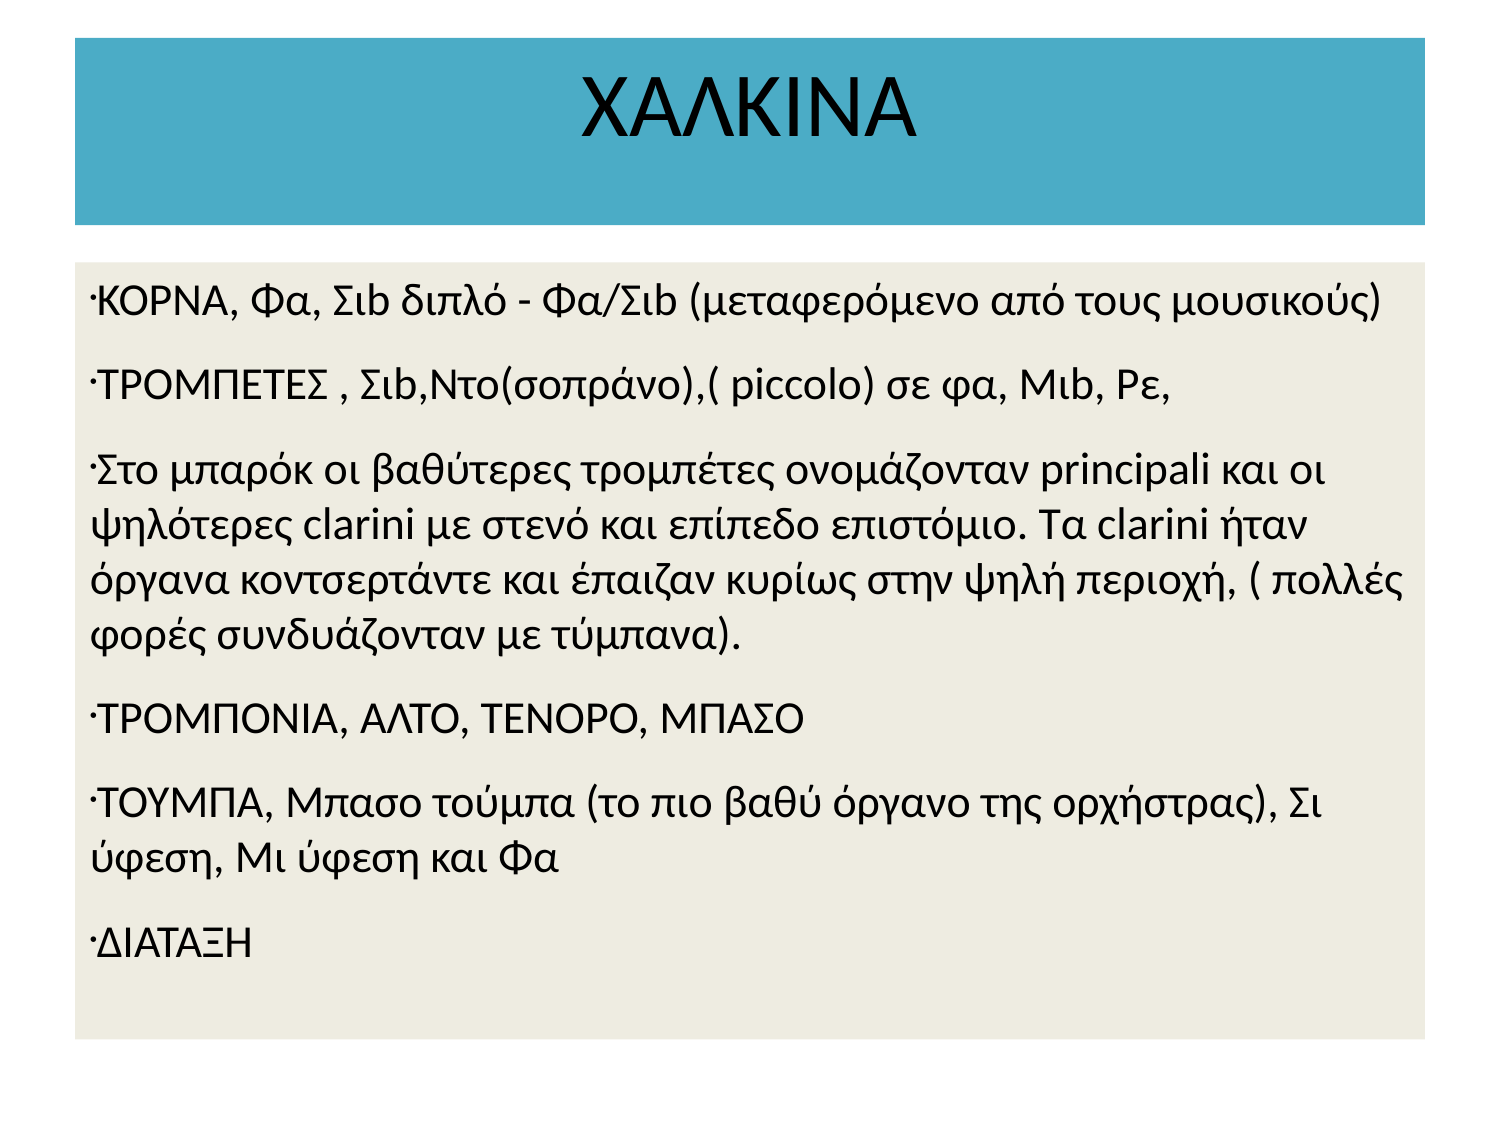

# ΧΑΛΚΙΝΑ
ΚΟΡΝΑ, Φα, Σιb διπλό - Φα/Σιb (μεταφερόμενο από τους μουσικούς)
ΤΡΟΜΠΕΤΕΣ , Σιb,Ντο(σοπράνο),( piccolo) σε φα, Μιb, Ρε,
Στο μπαρόκ οι βαθύτερες τρομπέτες ονομάζονταν principali και οι ψηλότερες clarini με στενό και επίπεδο επιστόμιο. Τα clarini ήταν όργανα κοντσερτάντε και έπαιζαν κυρίως στην ψηλή περιοχή, ( πολλές φορές συνδυάζονταν με τύμπανα).
ΤΡΟΜΠΟΝΙΑ, ΑΛΤΟ, ΤΕΝΟΡΟ, ΜΠΑΣΟ
ΤΟΥΜΠΑ, Μπασο τούμπα (το πιο βαθύ όργανο της ορχήστρας), Σι ύφεση, Μι ύφεση και Φα
ΔΙΑΤΑΞΗ